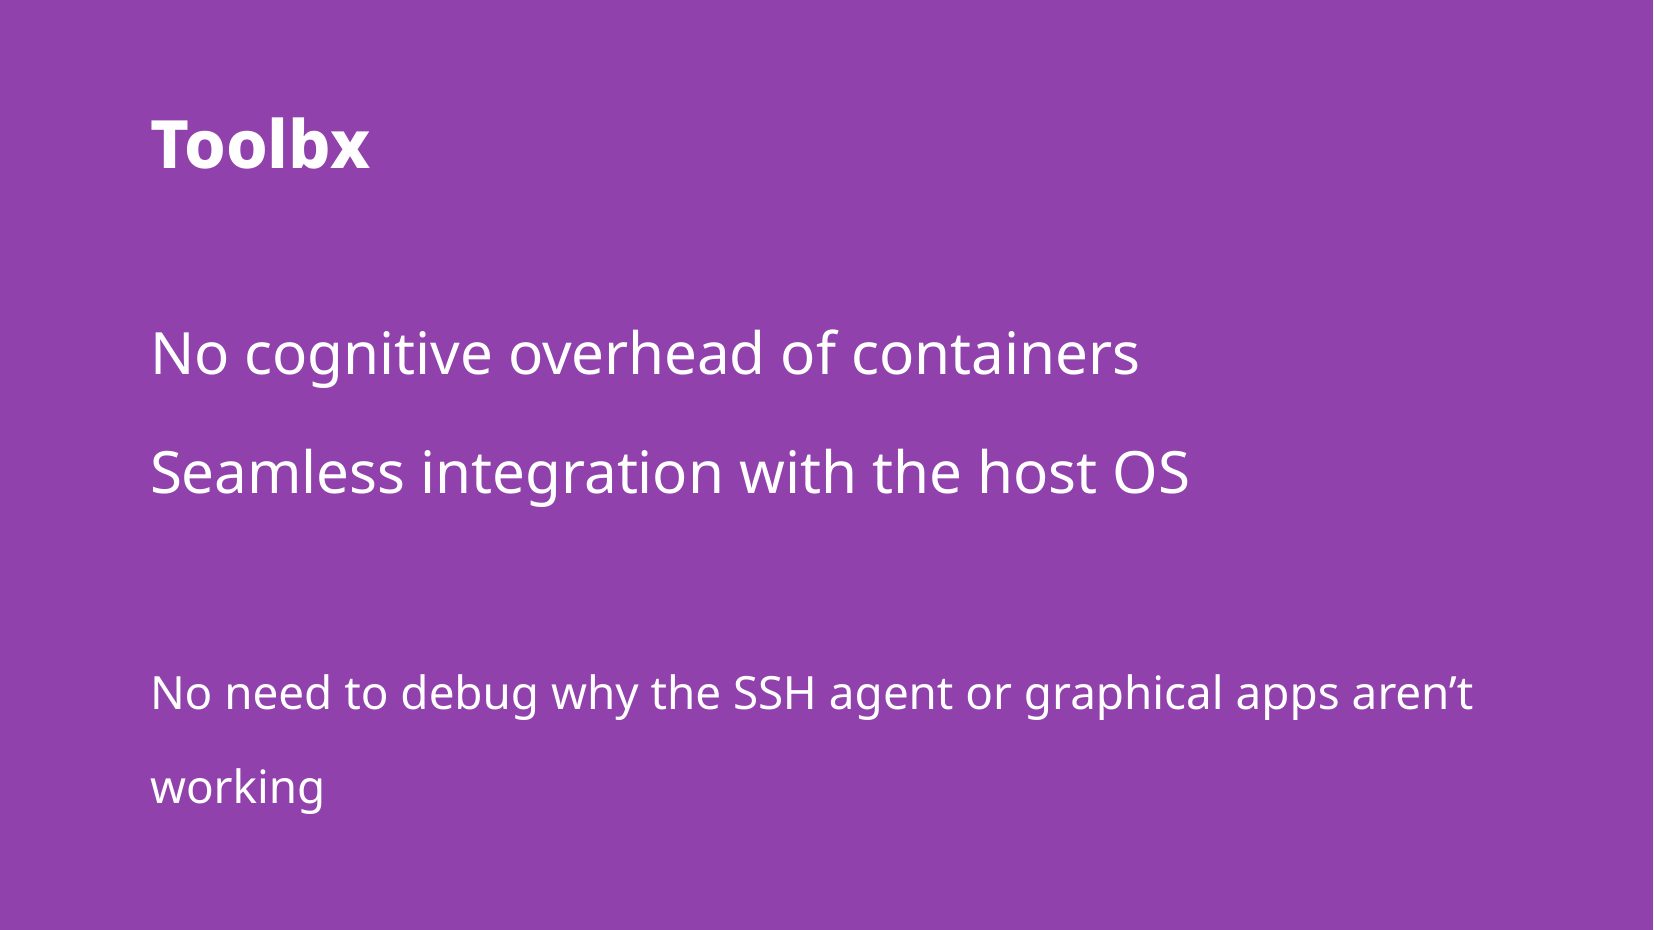

# Toolbx
No cognitive overhead of containers
Seamless integration with the host OS
No need to debug why the SSH agent or graphical apps aren’t working